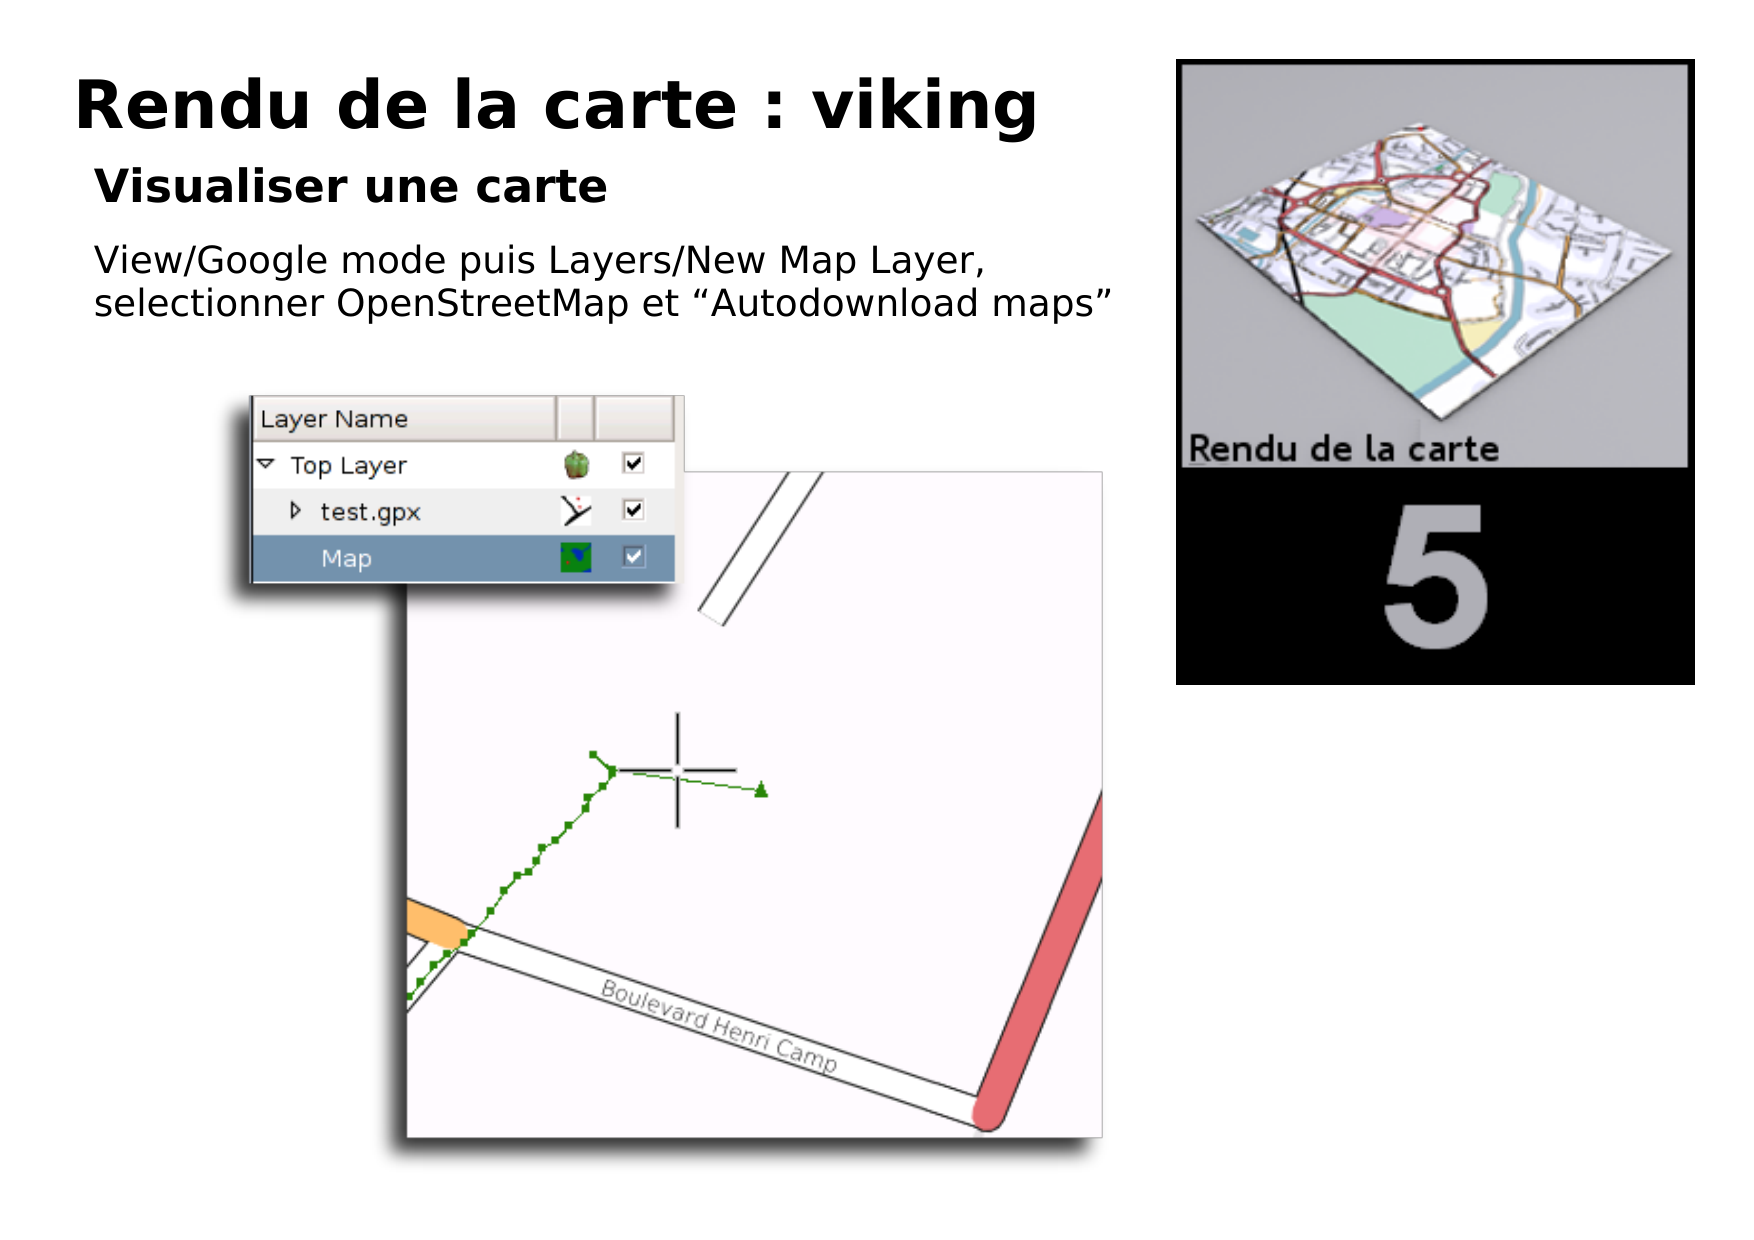

Rendu de la carte : viking
Visualiser une carte
View/Google mode puis Layers/New Map Layer, selectionner OpenStreetMap et “Autodownload maps”